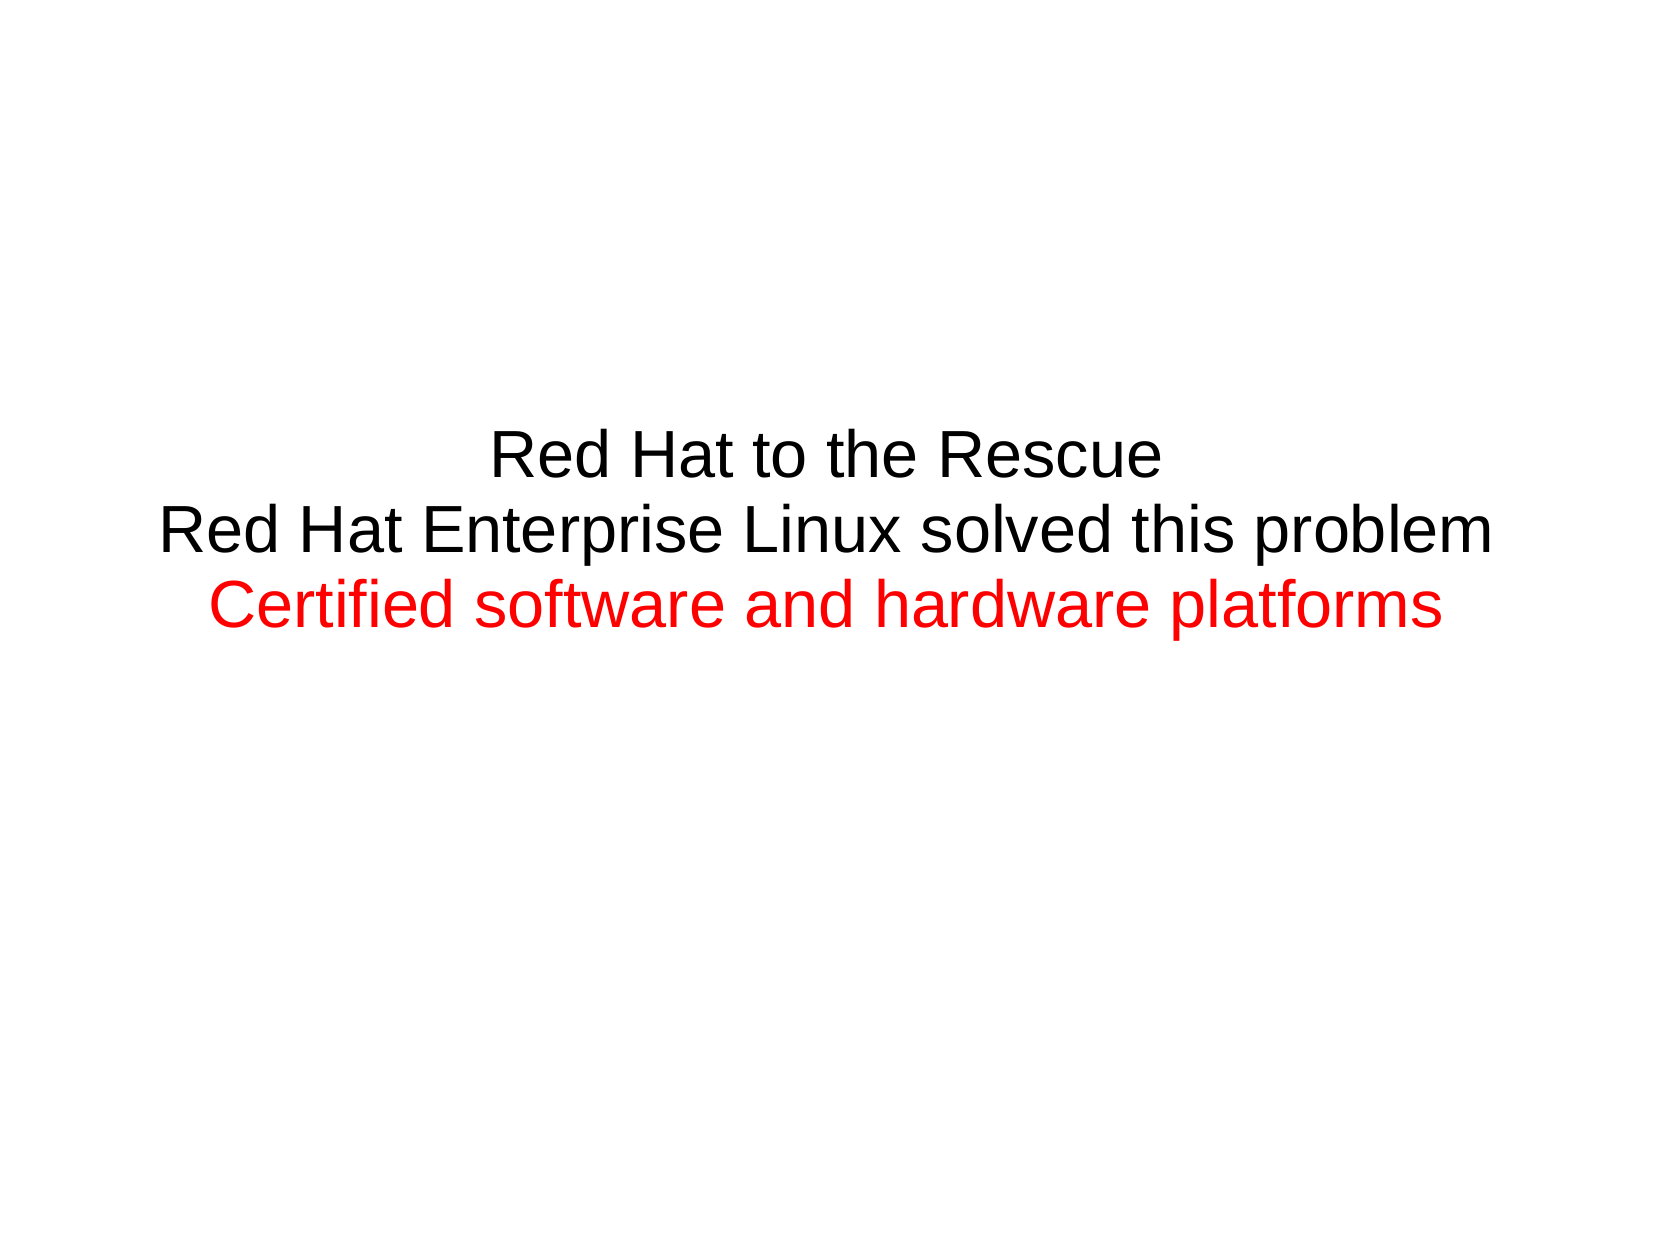

# Red Hat to the Rescue
Red Hat Enterprise Linux solved this problem
Certified software and hardware platforms